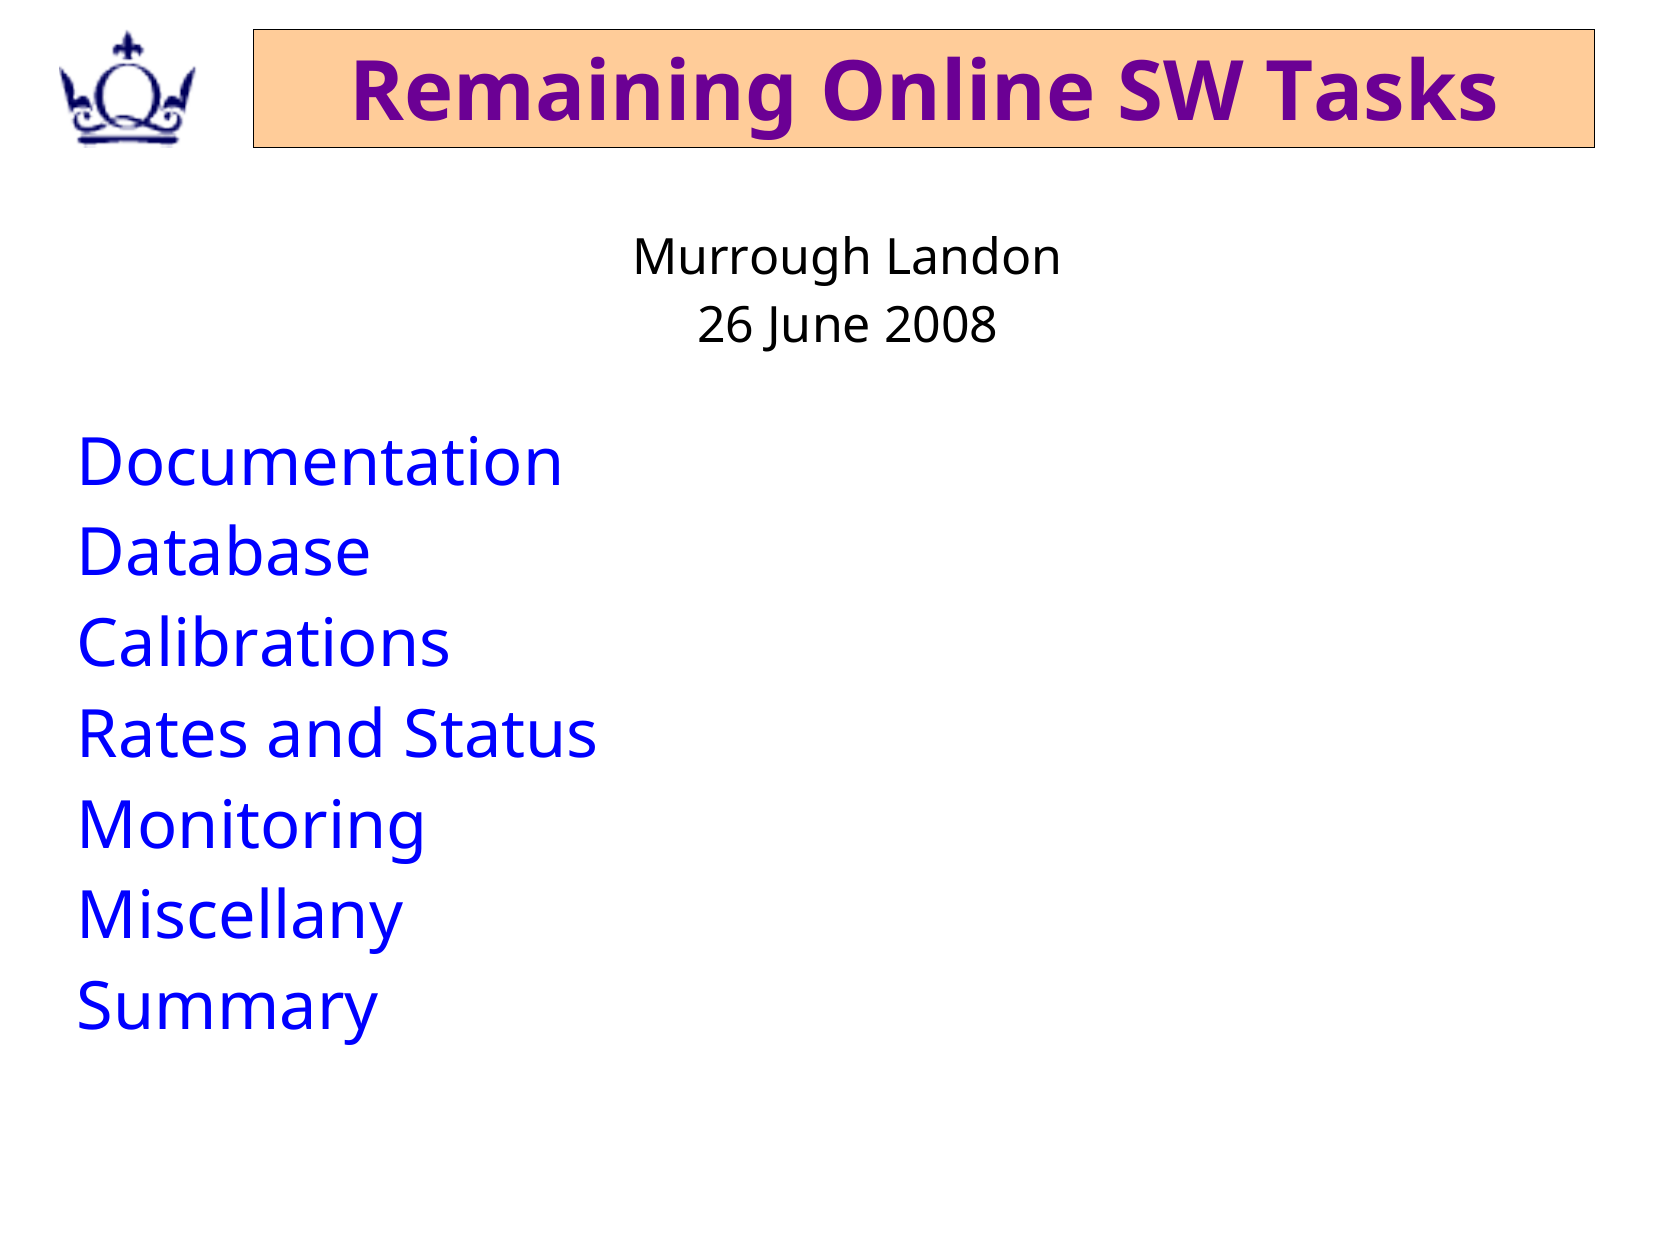

# Remaining Online SW Tasks
Murrough Landon
26 June 2008
Documentation
Database
Calibrations
Rates and Status
Monitoring
Miscellany
Summary